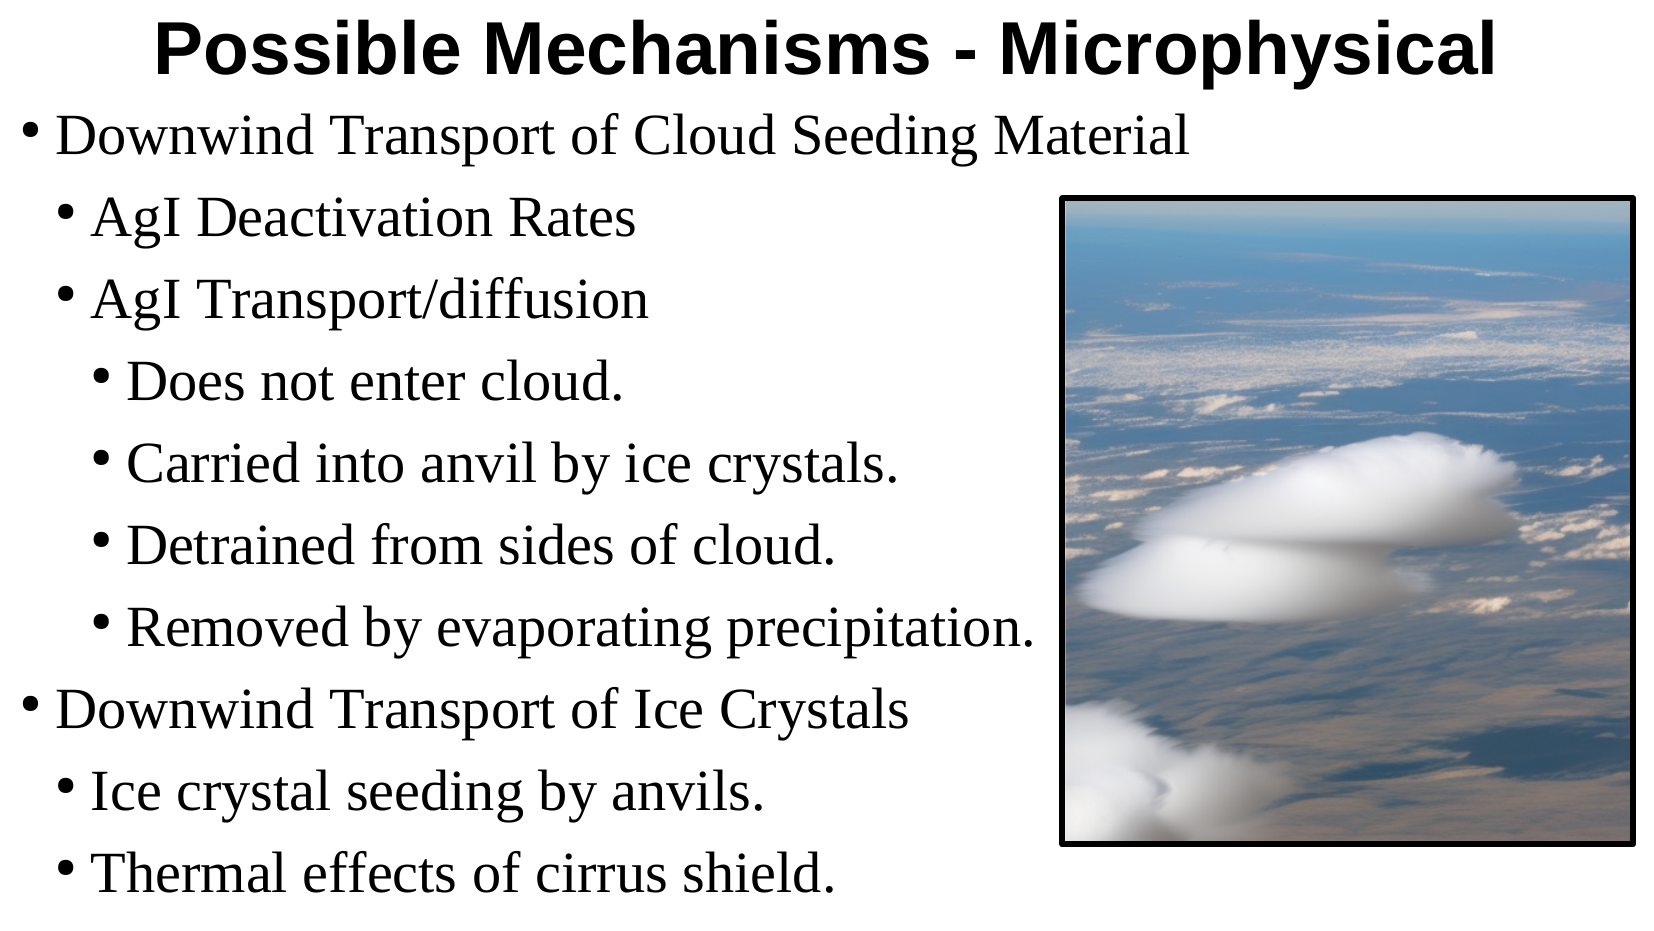

# Possible Mechanisms - Microphysical
Downwind Transport of Cloud Seeding Material
AgI Deactivation Rates
AgI Transport/diffusion
Does not enter cloud.
Carried into anvil by ice crystals.
Detrained from sides of cloud.
Removed by evaporating precipitation.
Downwind Transport of Ice Crystals
Ice crystal seeding by anvils.
Thermal effects of cirrus shield.